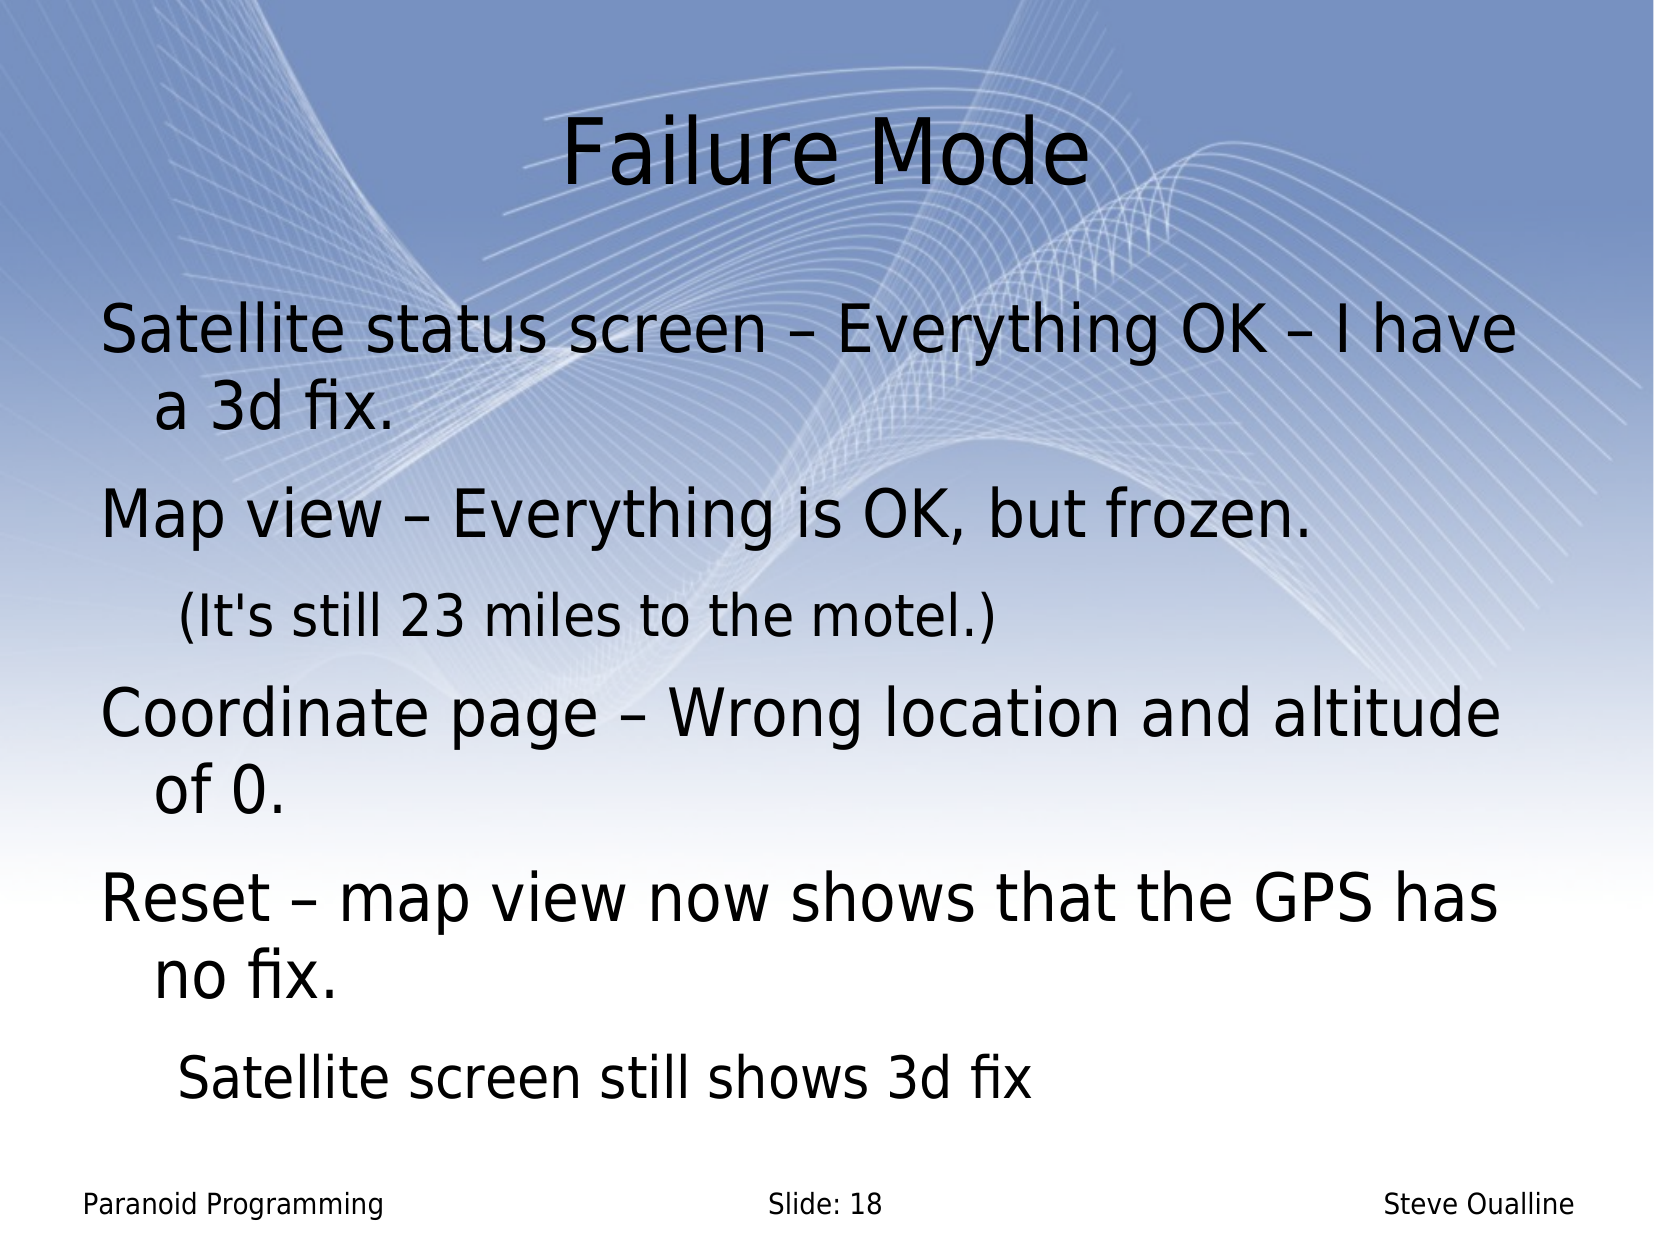

# Failure Mode
Satellite status screen – Everything OK – I have a 3d fix.
Map view – Everything is OK, but frozen.
(It's still 23 miles to the motel.)
Coordinate page – Wrong location and altitude of 0.
Reset – map view now shows that the GPS has no fix.
Satellite screen still shows 3d fix
Paranoid Programming
Steve Oualline
18